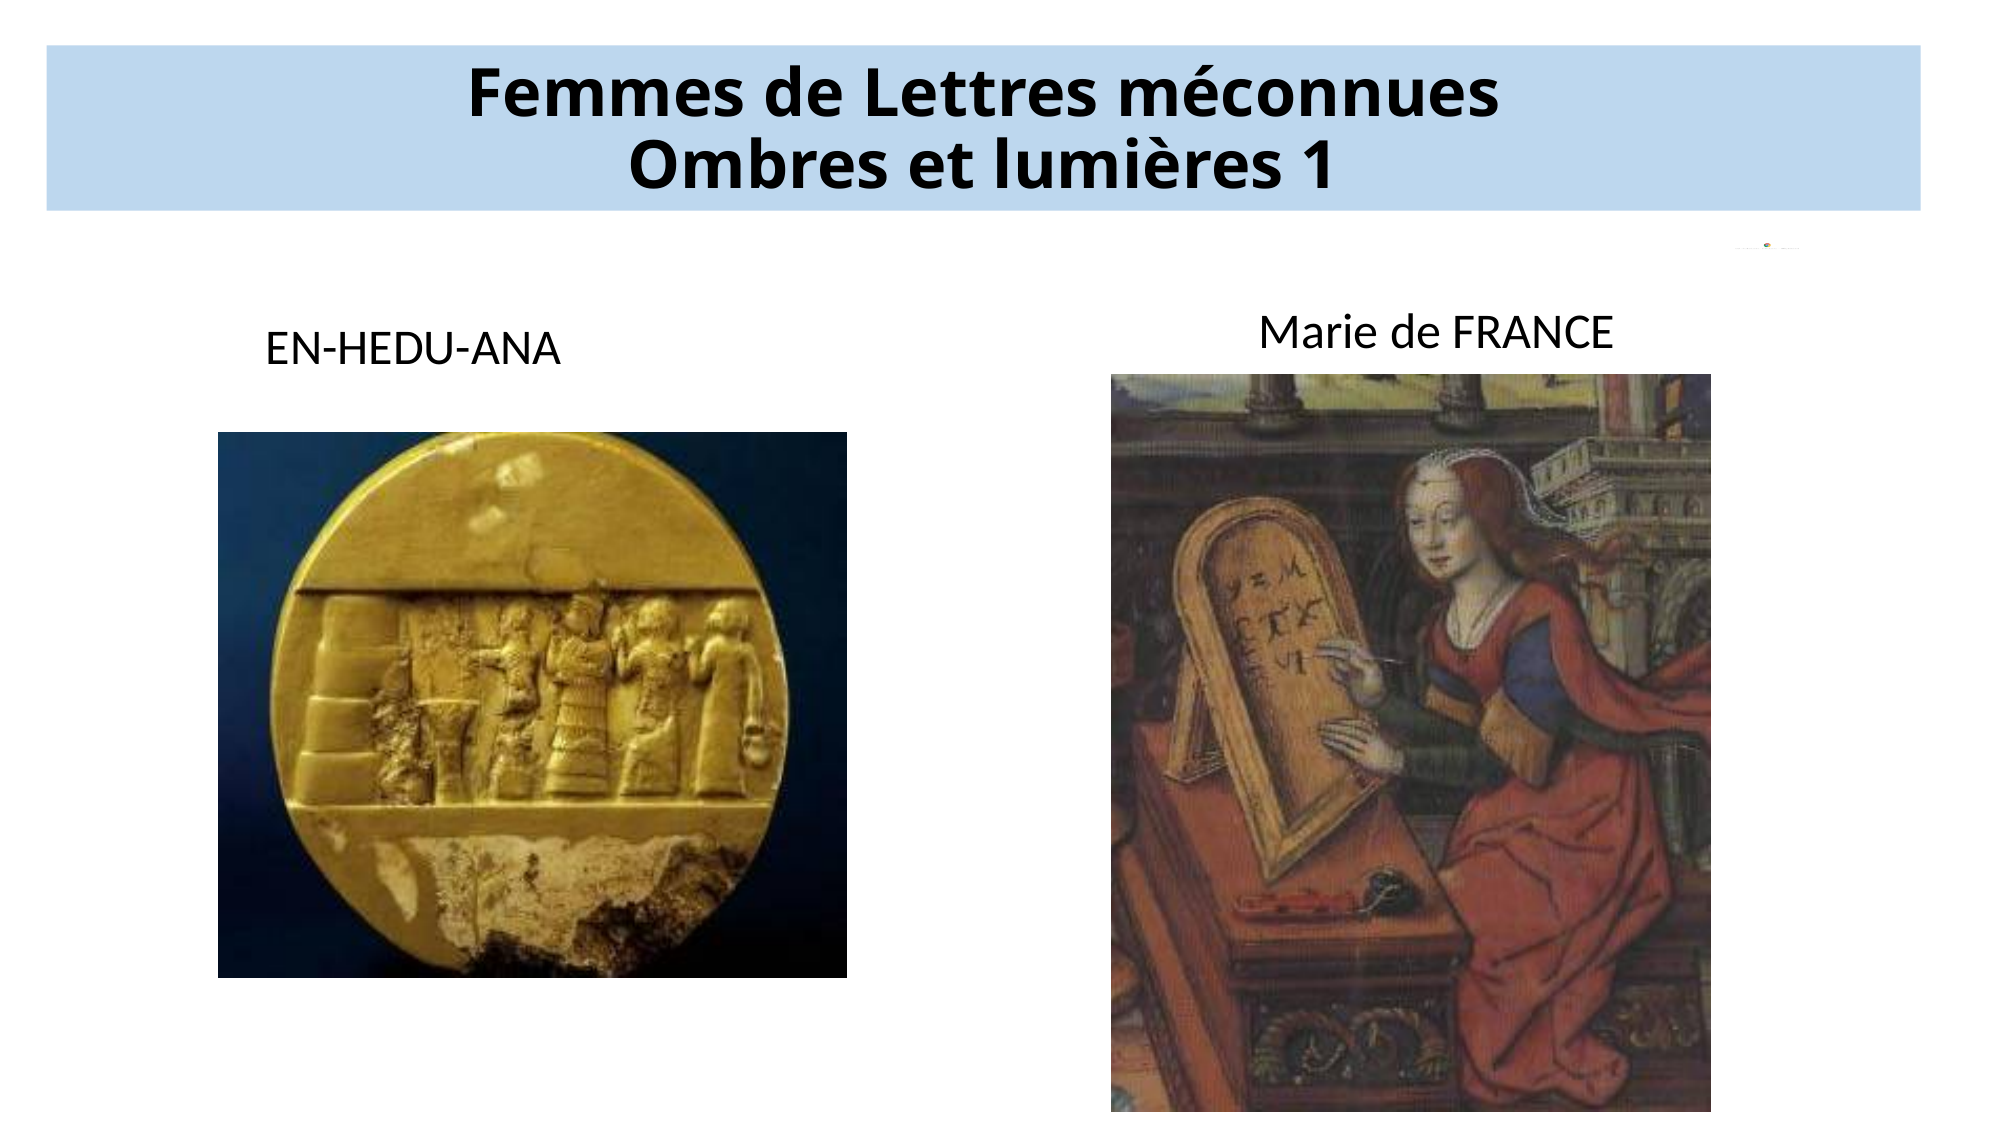

# Femmes de Lettres méconnues Ombres et lumières 1
 		 EN-HEDU-ANA
Marie de FRANCE